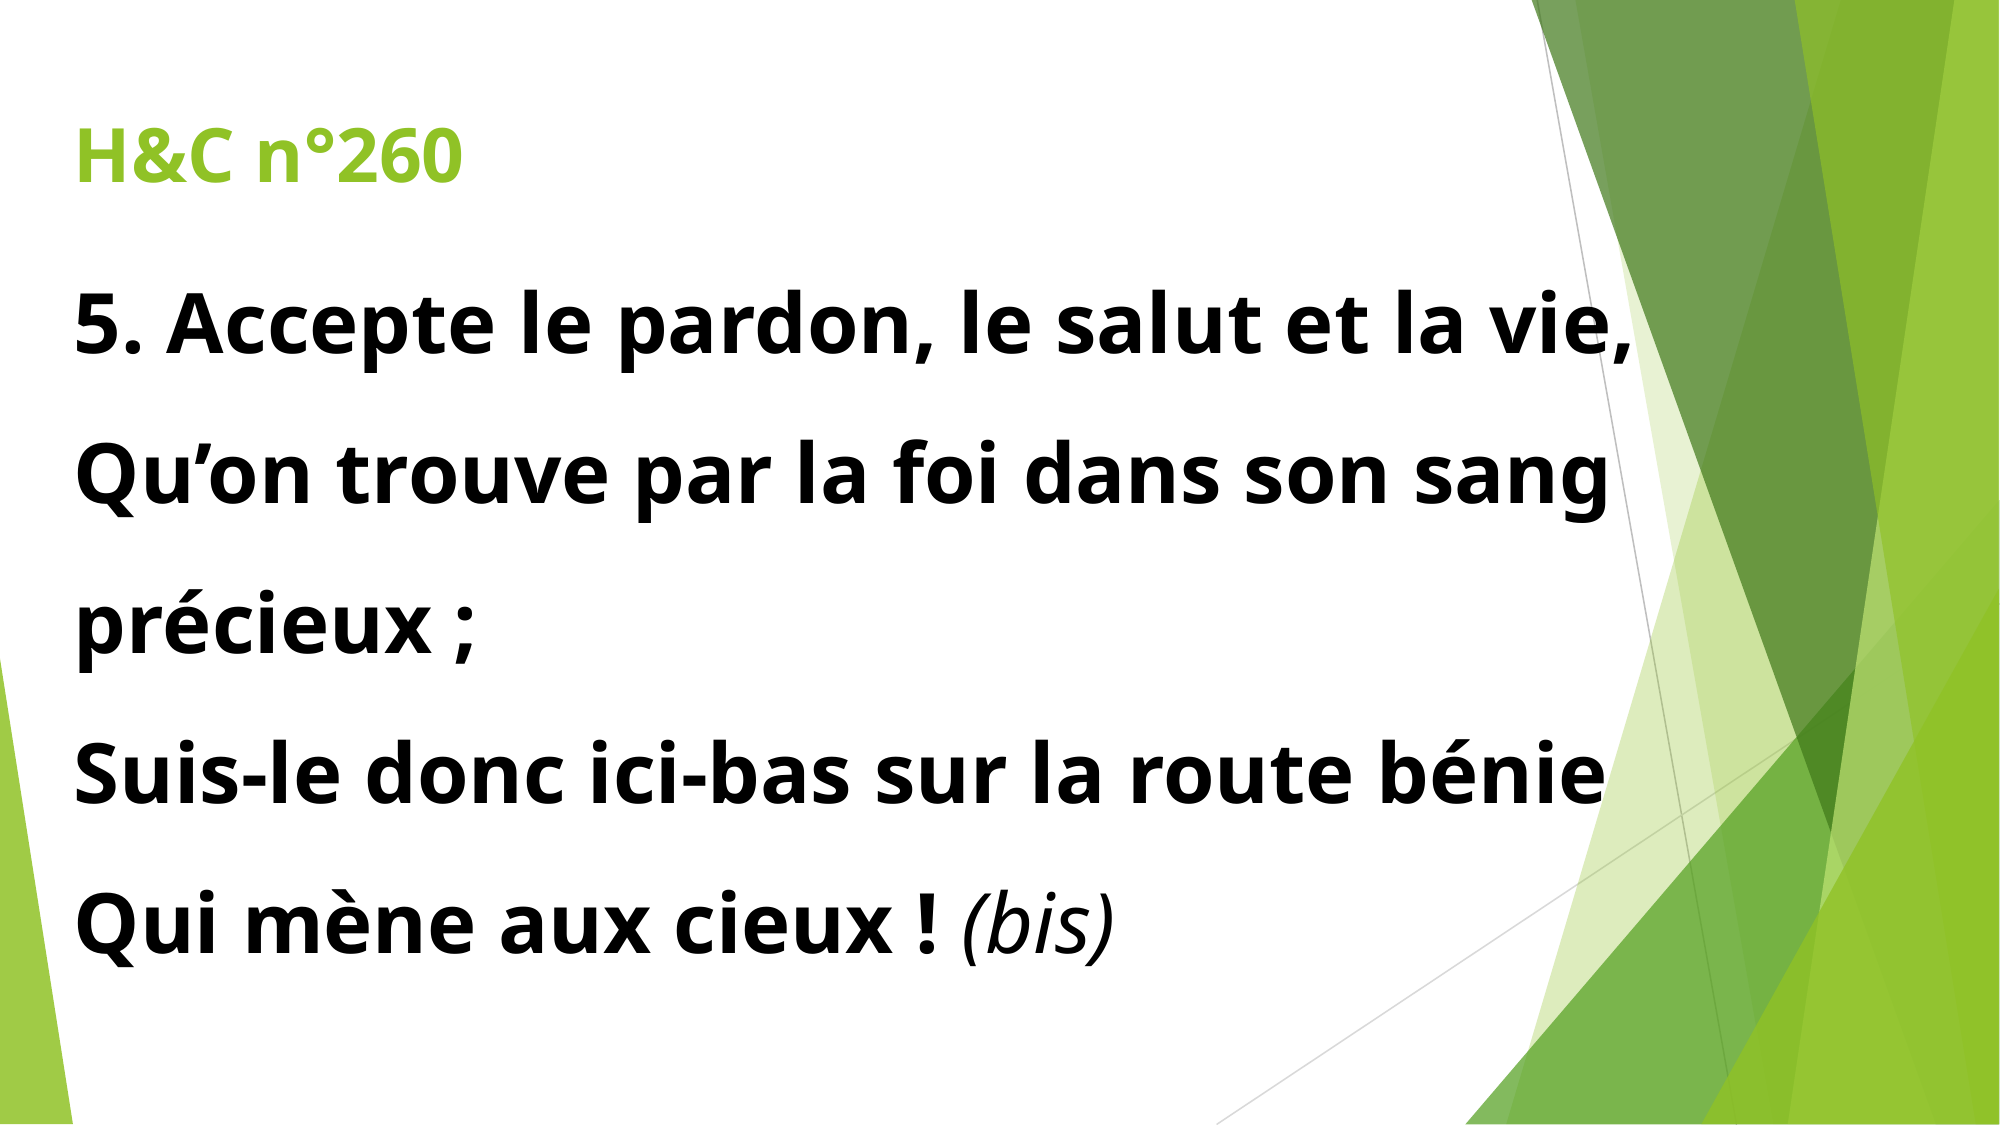

H&C n°260
5. Accepte le pardon, le salut et la vie,
Qu’on trouve par la foi dans son sang précieux ;
Suis-le donc ici-bas sur la route bénie
Qui mène aux cieux ! (bis)